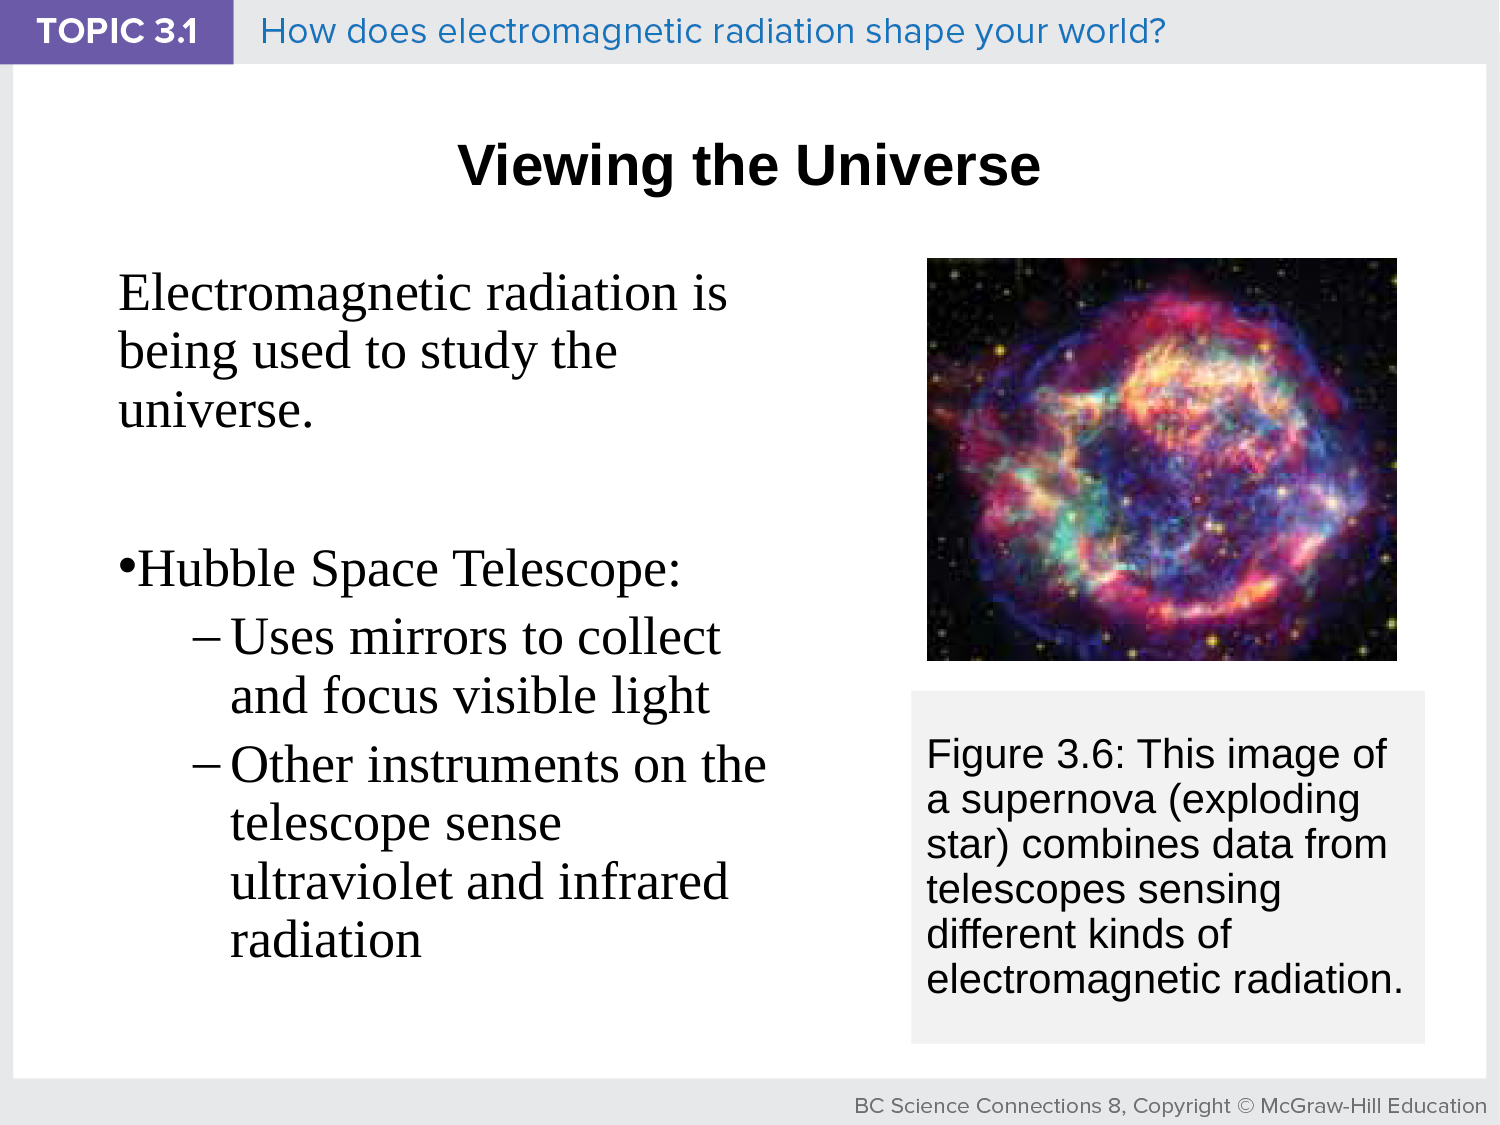

# Viewing the Universe
Electromagnetic radiation is being used to study the universe.
Hubble Space Telescope:
Uses mirrors to collect and focus visible light
Other instruments on the telescope sense ultraviolet and infrared radiation
Figure 3.6: This image of a supernova (exploding star) combines data from telescopes sensing different kinds of electromagnetic radiation.